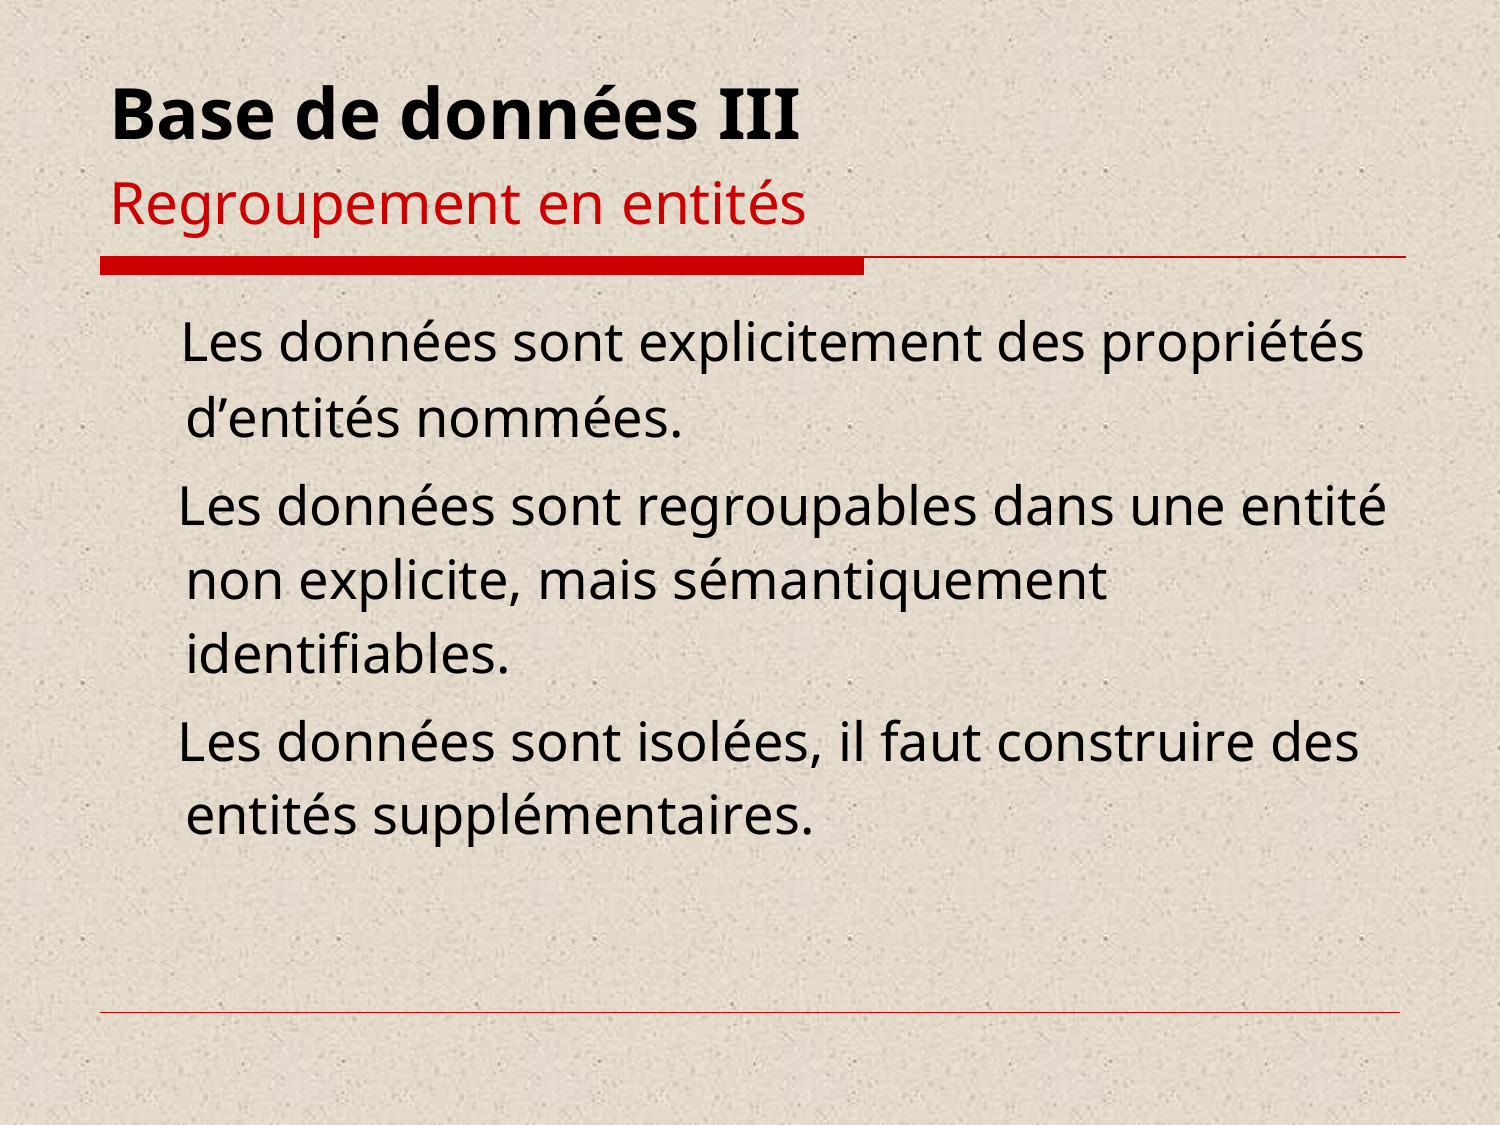

Base de données III
Regroupement en entités
# Les données sont explicitement des propriétés d’entités nommées.
 Les données sont regroupables dans une entité non explicite, mais sémantiquement identifiables.
 Les données sont isolées, il faut construire des entités supplémentaires.